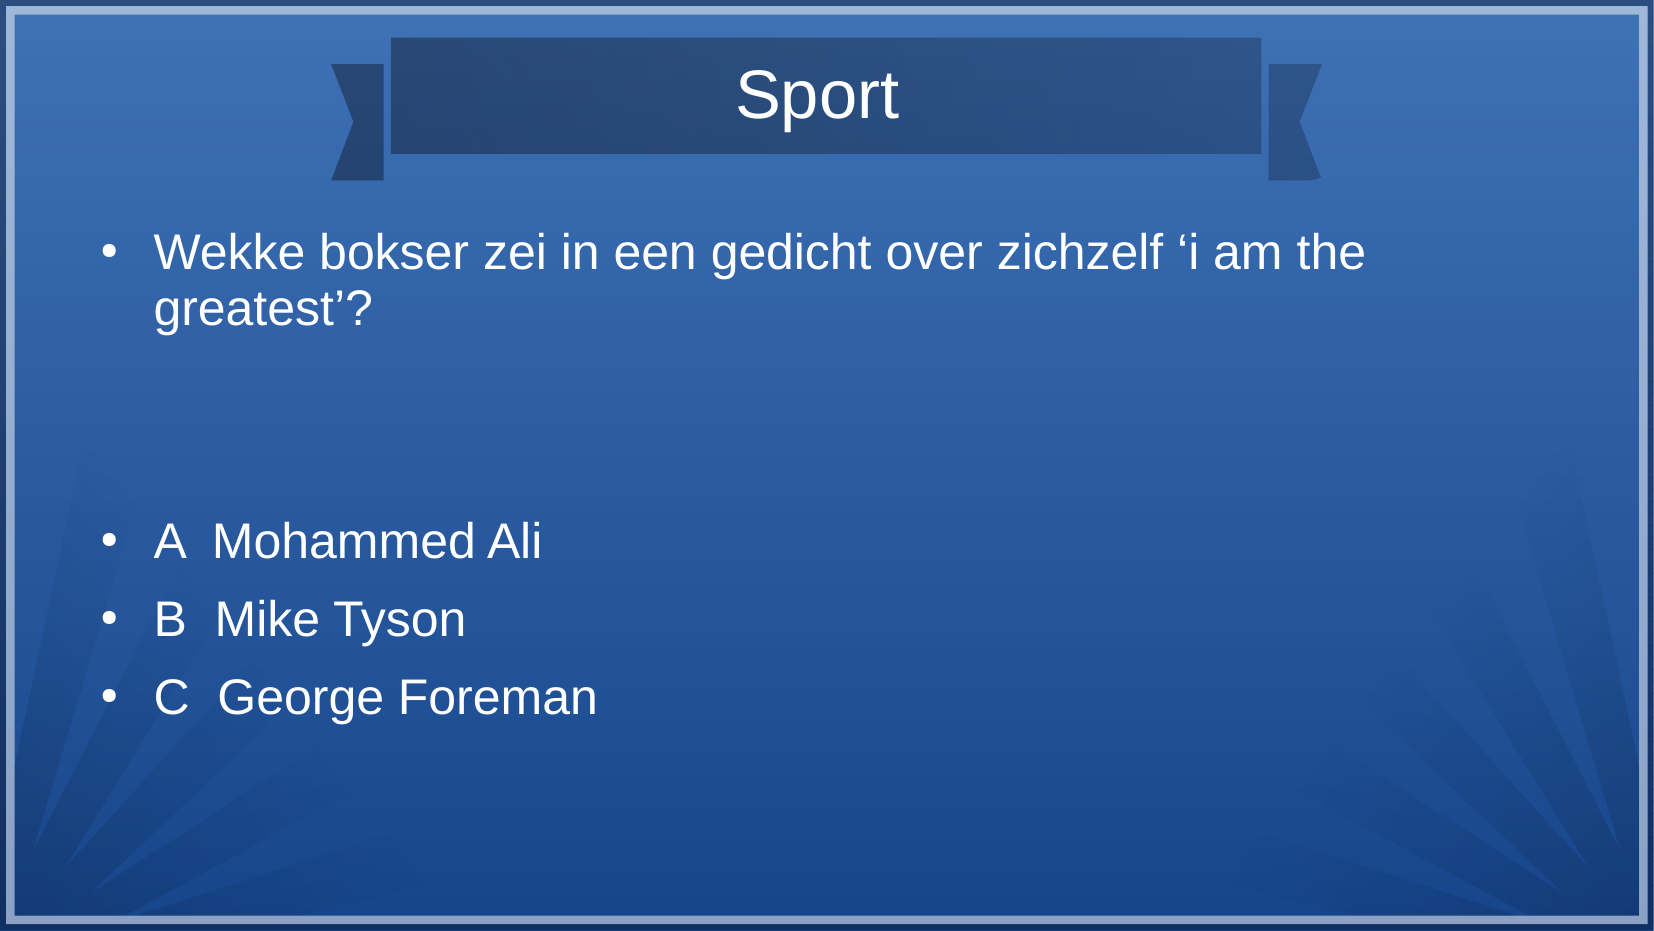

# Sport
Wekke bokser zei in een gedicht over zichzelf ‘i am the greatest’?
A Mohammed Ali
B Mike Tyson
C George Foreman